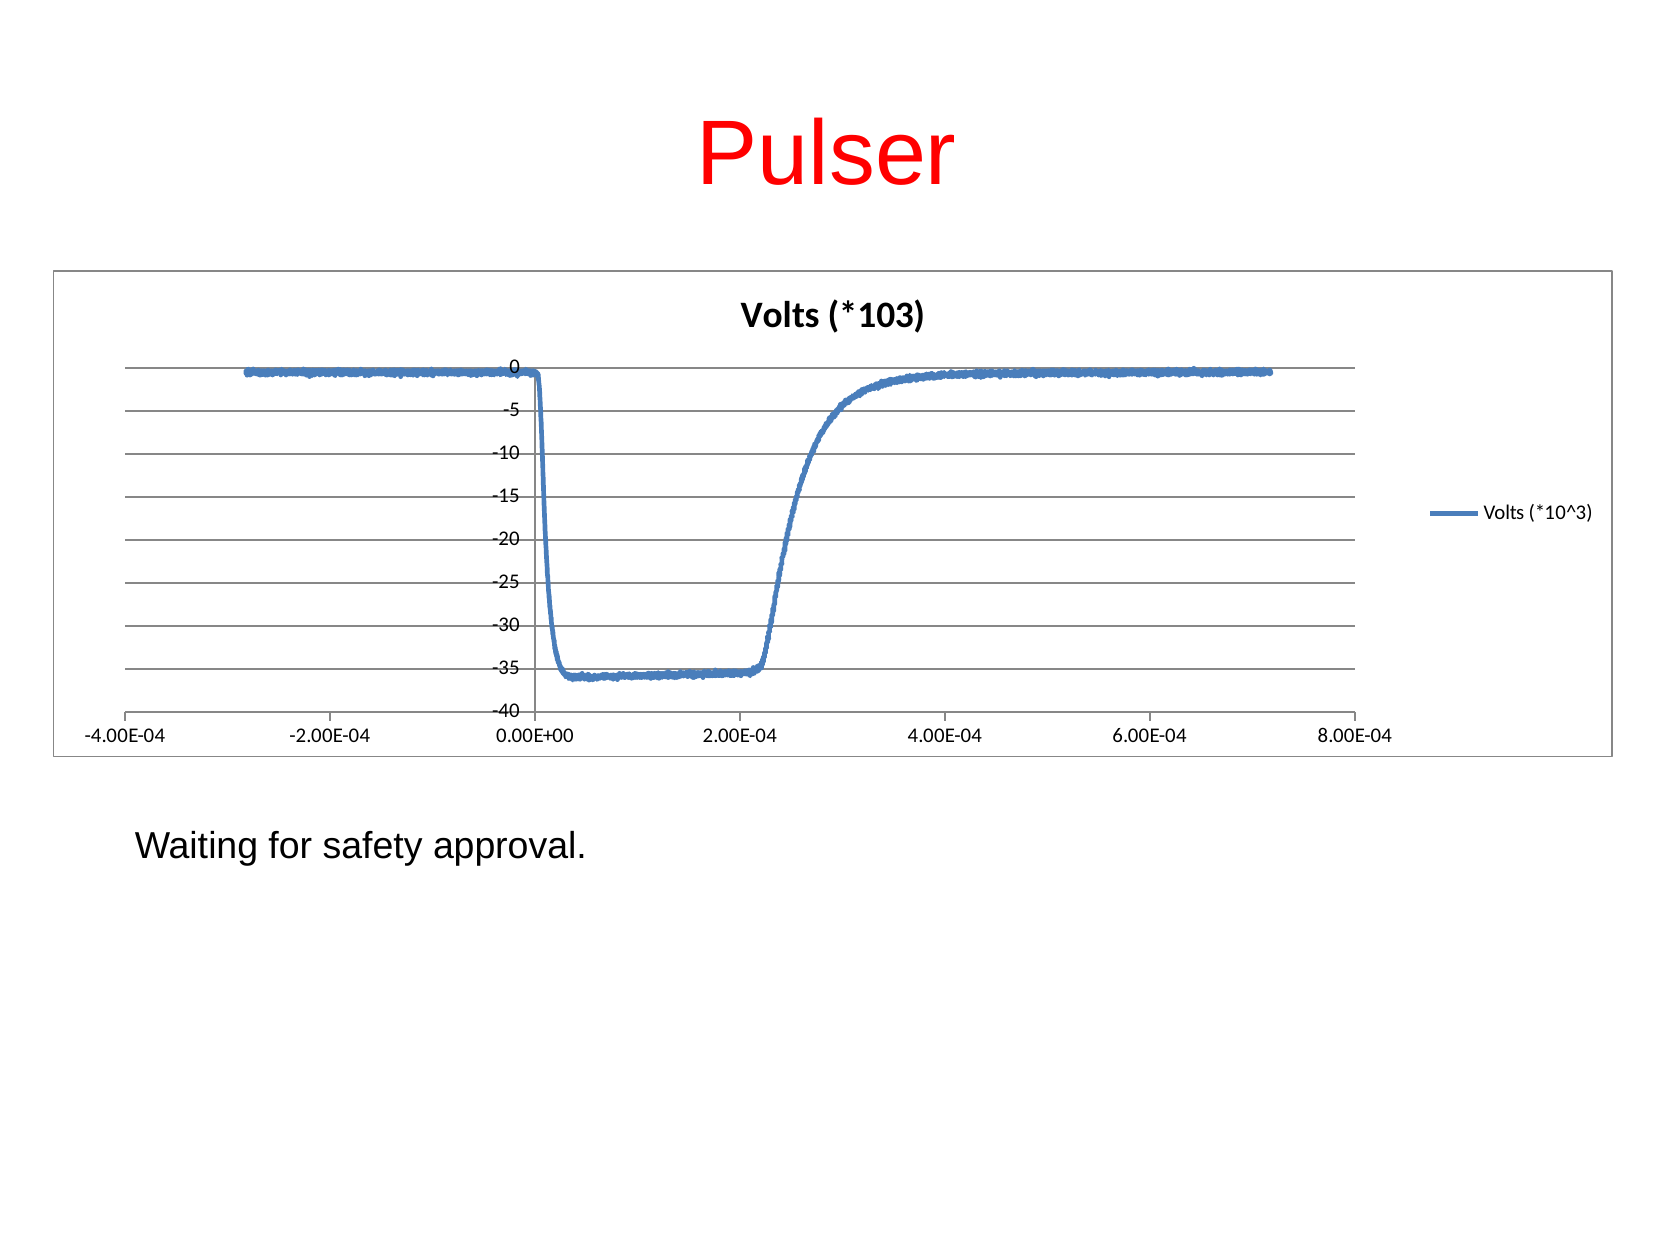

# Pulser
### Chart: Volts (*103)
| Category | Volts (*10^3) |
|---|---|Waiting for safety approval.